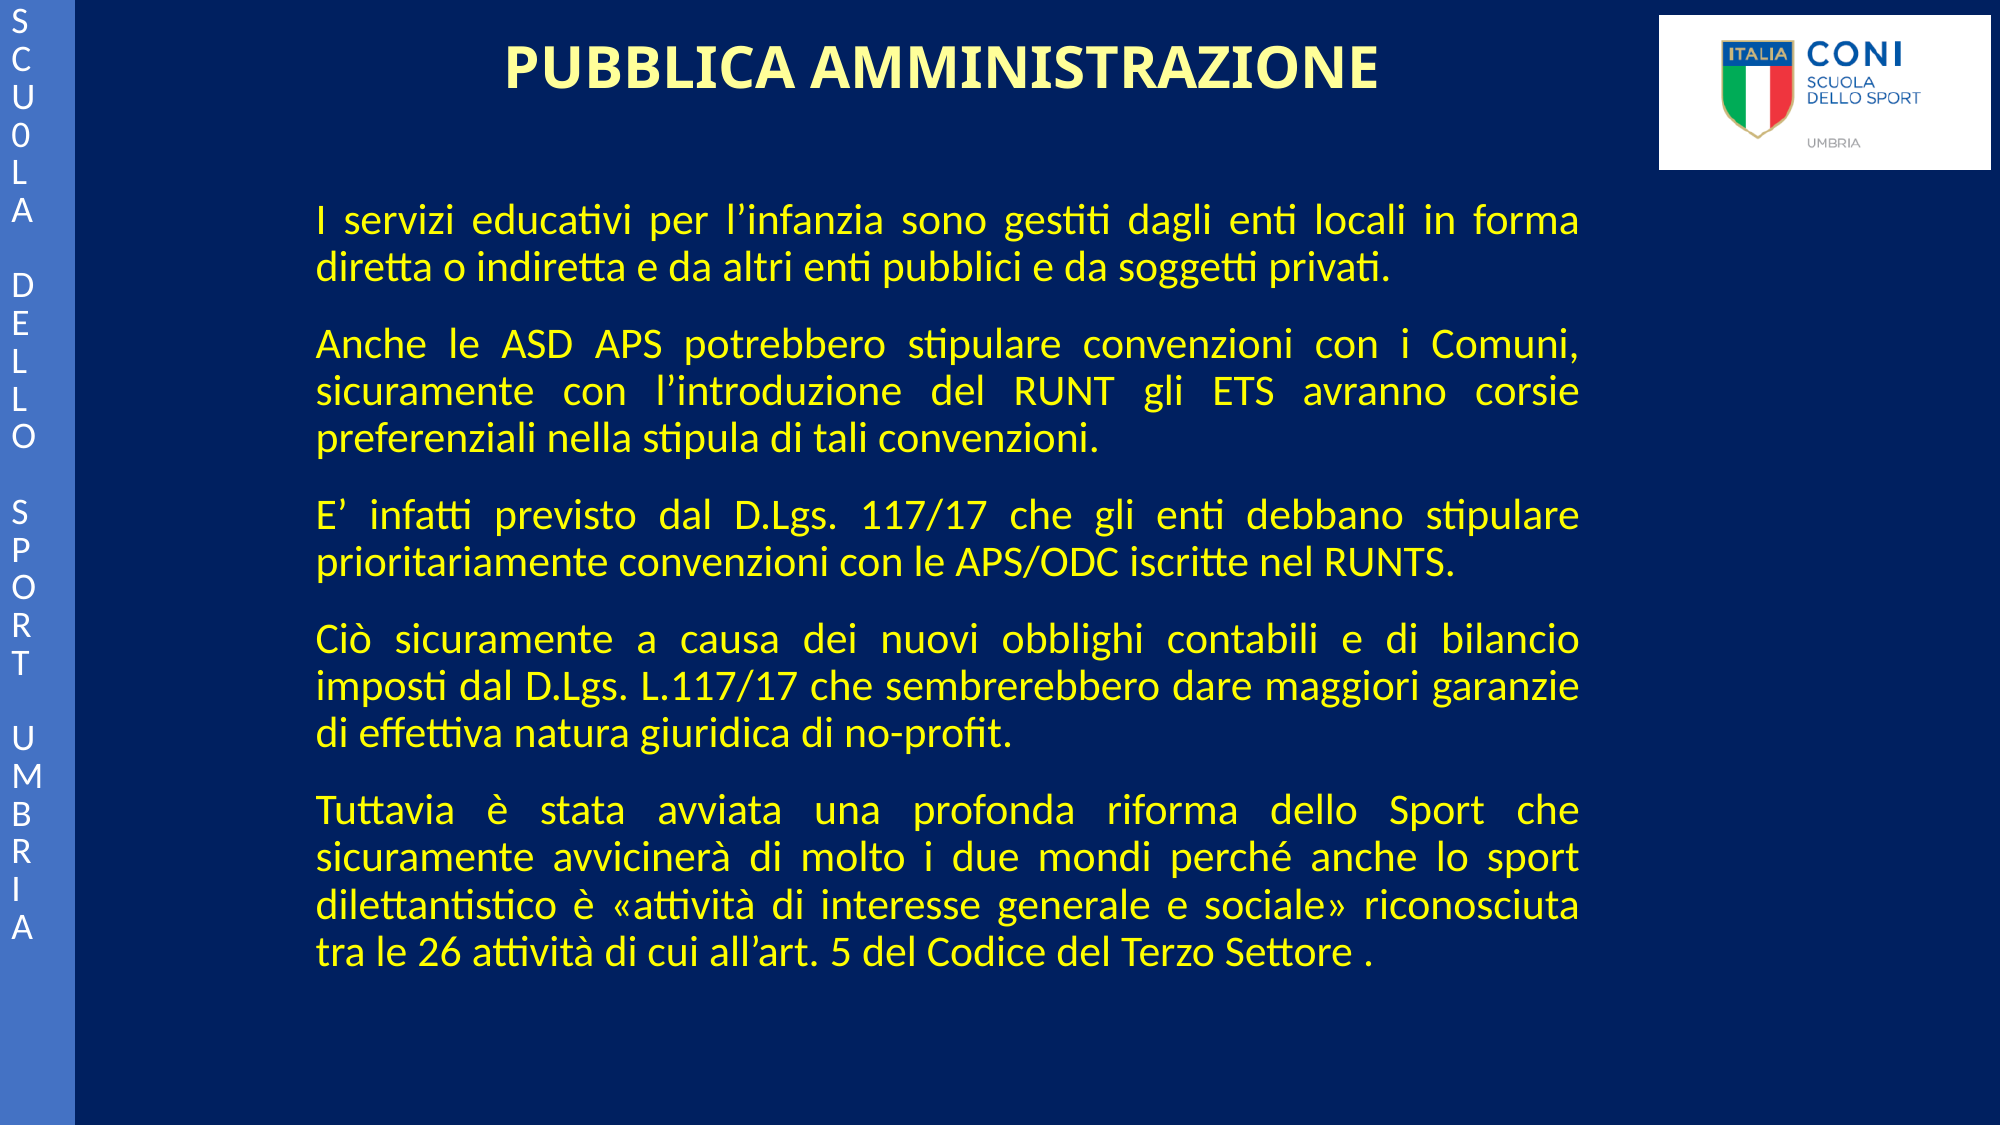

| S C U  0 L A D E L L O S P O R T U M B R I A |
| --- |
# PUBBLICA AMMINISTRAZIONE
I servizi educativi per l’infanzia sono gestiti dagli enti locali in forma diretta o indiretta e da altri enti pubblici e da soggetti privati.
Anche le ASD APS potrebbero stipulare convenzioni con i Comuni, sicuramente con l’introduzione del RUNT gli ETS avranno corsie preferenziali nella stipula di tali convenzioni.
E’ infatti previsto dal D.Lgs. 117/17 che gli enti debbano stipulare prioritariamente convenzioni con le APS/ODC iscritte nel RUNTS.
Ciò sicuramente a causa dei nuovi obblighi contabili e di bilancio imposti dal D.Lgs. L.117/17 che sembrerebbero dare maggiori garanzie di effettiva natura giuridica di no-profit.
Tuttavia è stata avviata una profonda riforma dello Sport che sicuramente avvicinerà di molto i due mondi perché anche lo sport dilettantistico è «attività di interesse generale e sociale» riconosciuta tra le 26 attività di cui all’art. 5 del Codice del Terzo Settore .